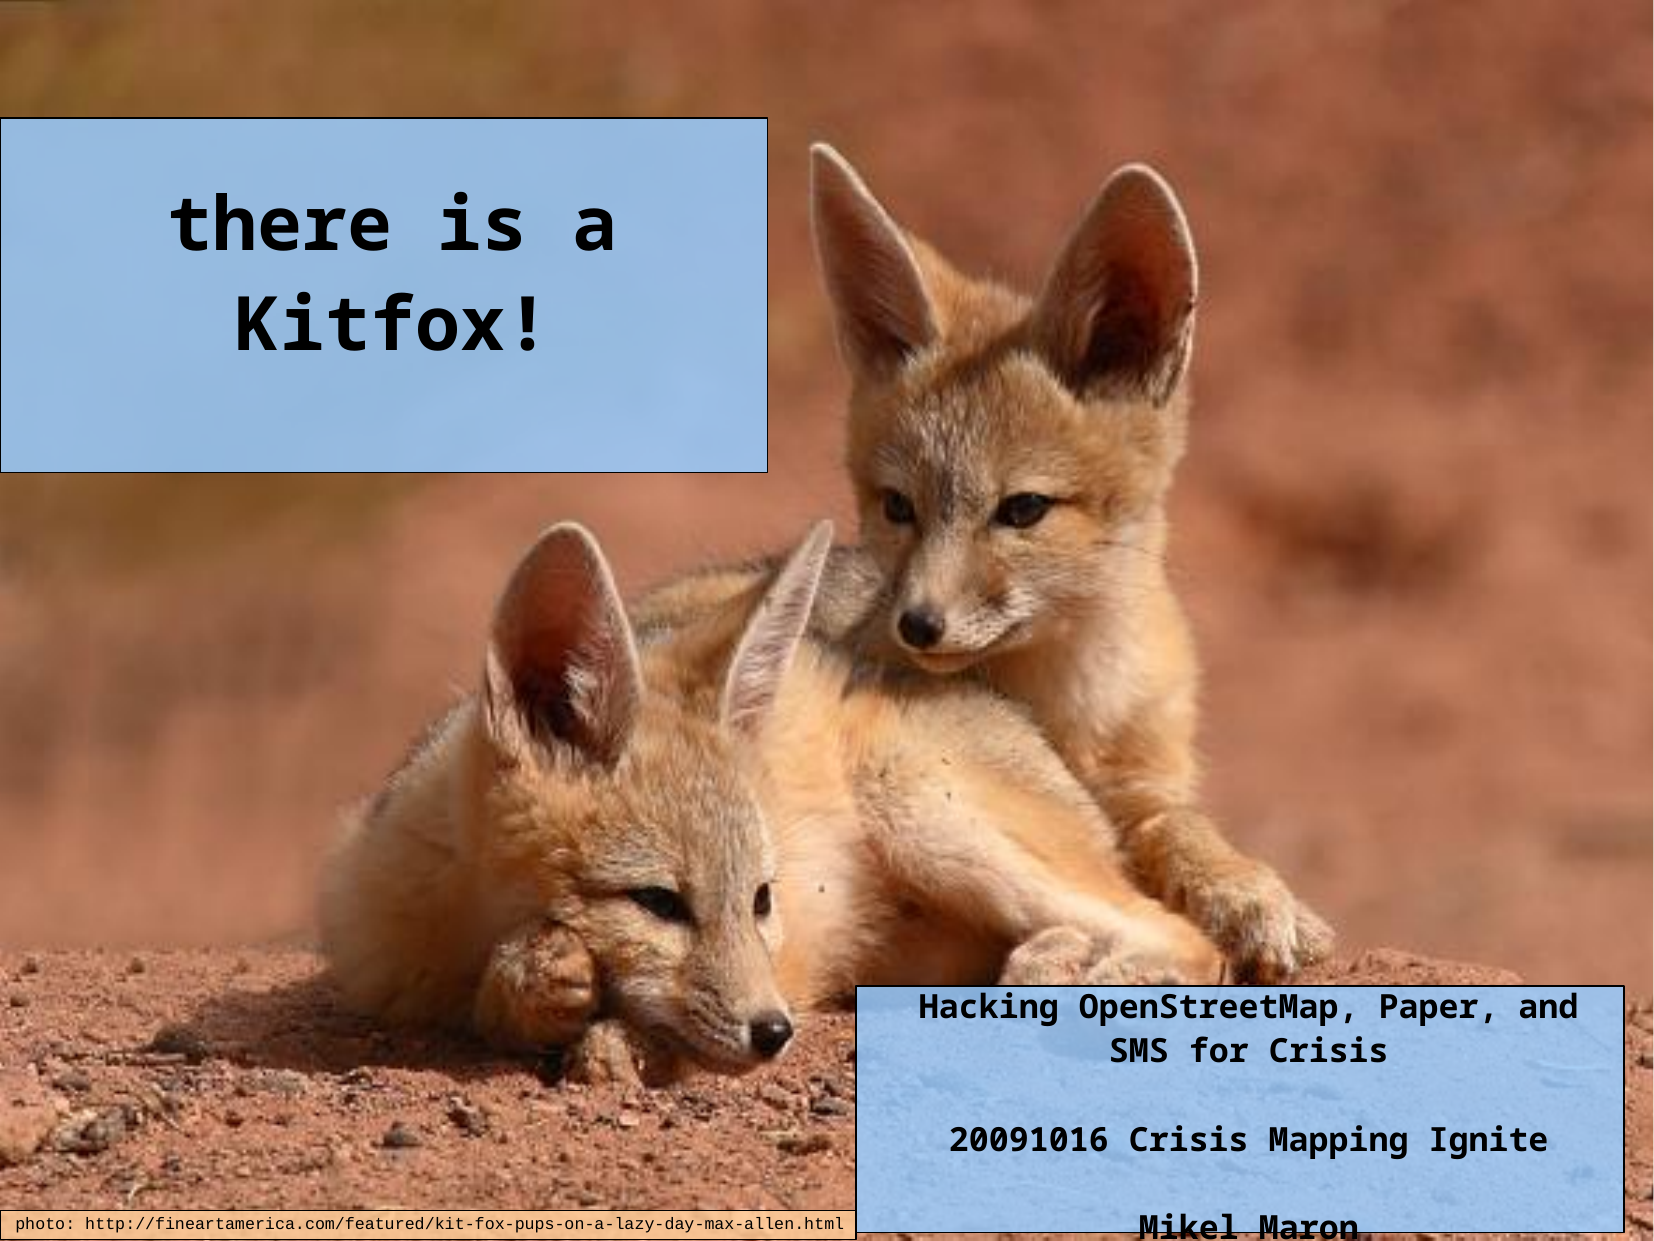

#
there is a Kitfox!
Hacking OpenStreetMap, Paper, and SMS for Crisis
20091016 Crisis Mapping Ignite
Mikel Maron
photo: http://fineartamerica.com/featured/kit-fox-pups-on-a-lazy-day-max-allen.html